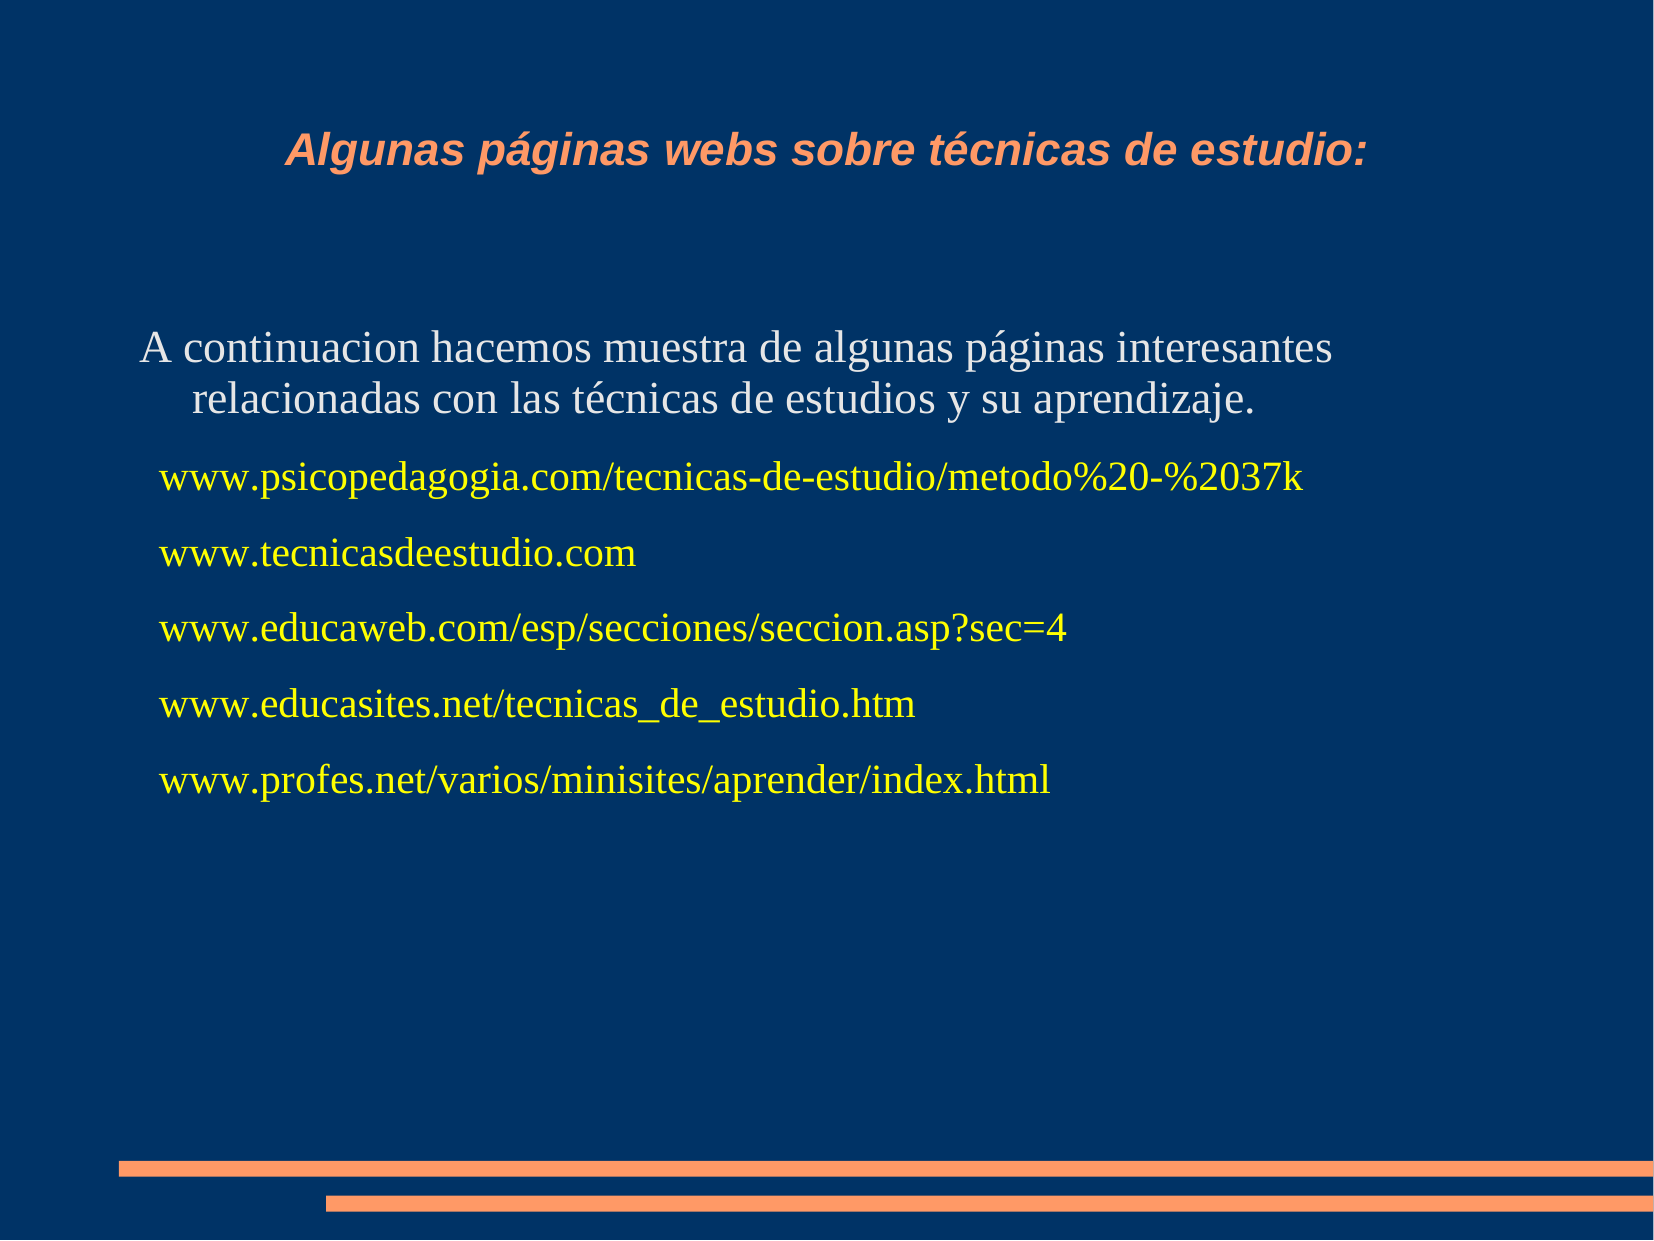

# Algunas páginas webs sobre técnicas de estudio:
A continuacion hacemos muestra de algunas páginas interesantes relacionadas con las técnicas de estudios y su aprendizaje.
www.psicopedagogia.com/tecnicas-de-estudio/metodo%20-%2037k
www.tecnicasdeestudio.com
www.educaweb.com/esp/secciones/seccion.asp?sec=4
www.educasites.net/tecnicas_de_estudio.htm
www.profes.net/varios/minisites/aprender/index.html